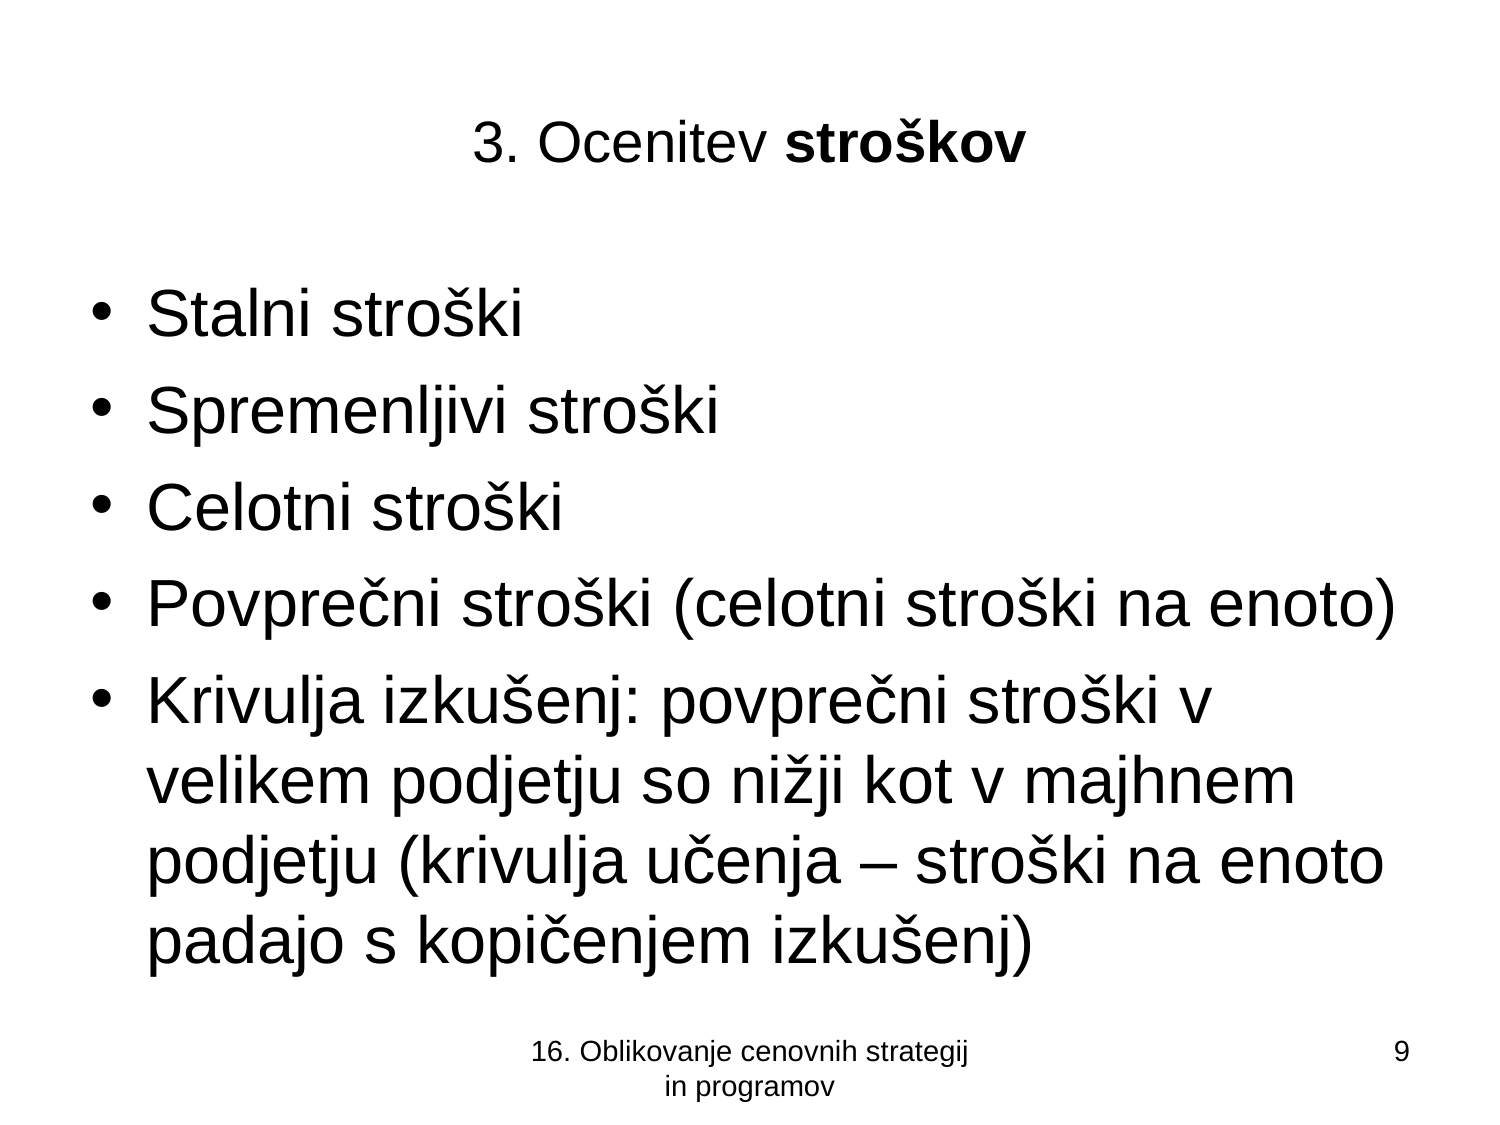

# 3. Ocenitev stroškov
Stalni stroški
Spremenljivi stroški
Celotni stroški
Povprečni stroški (celotni stroški na enoto)
Krivulja izkušenj: povprečni stroški v velikem podjetju so nižji kot v majhnem podjetju (krivulja učenja – stroški na enoto padajo s kopičenjem izkušenj)
16. Oblikovanje cenovnih strategij in programov